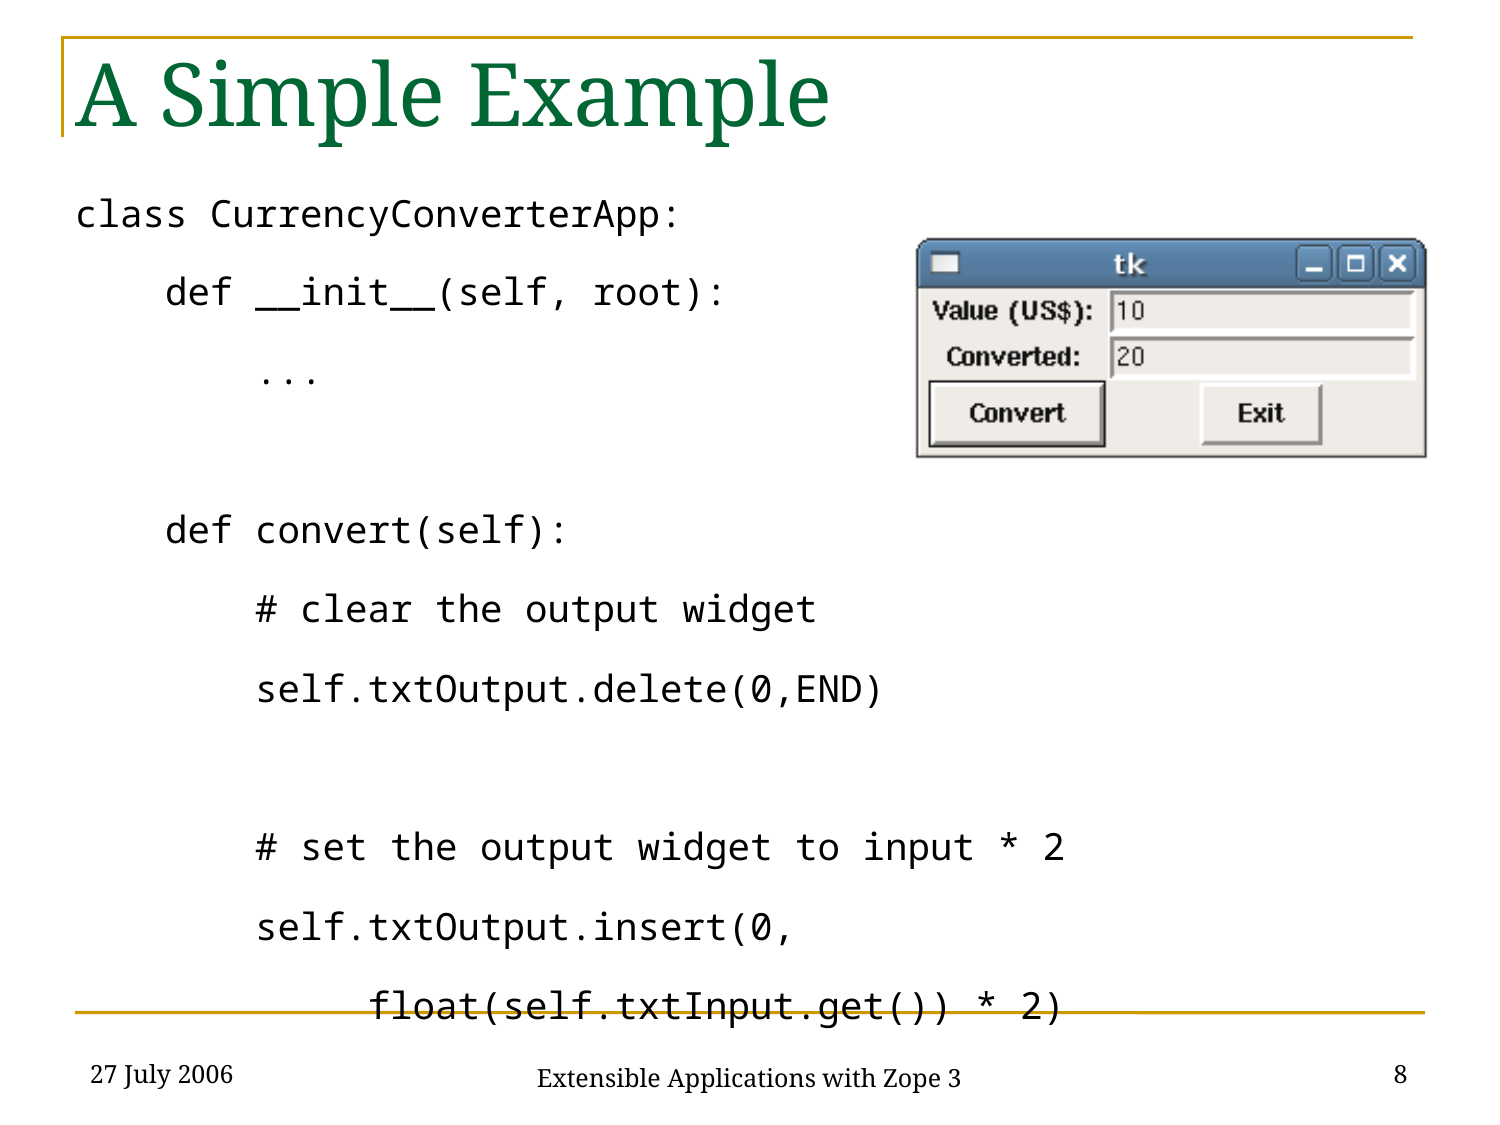

# A Simple Example
class CurrencyConverterApp:
 def __init__(self, root):
 ...
 def convert(self):
 # clear the output widget
 self.txtOutput.delete(0,END)
 # set the output widget to input * 2
 self.txtOutput.insert(0,
 float(self.txtInput.get()) * 2)
Extensible Applications with Zope 3
27 July 2006
8